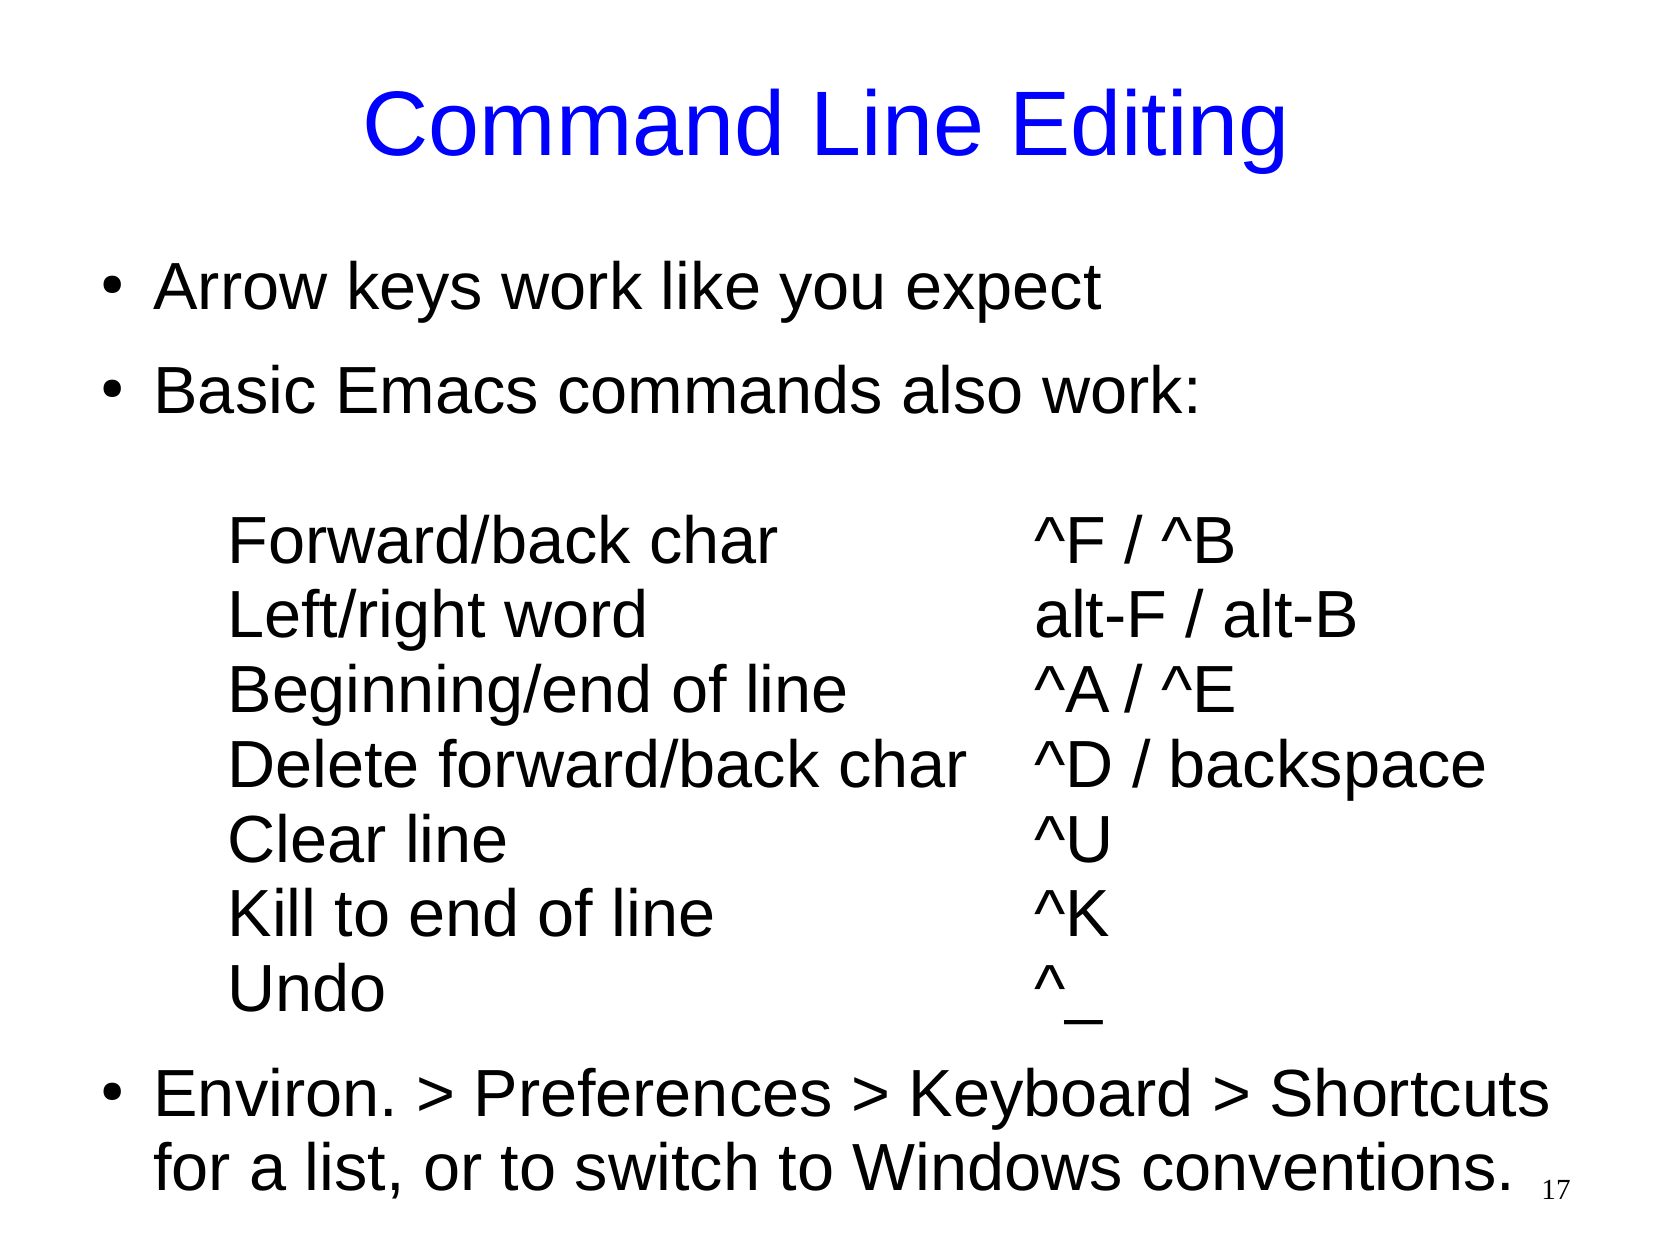

# Command Line Editing
Arrow keys work like you expect
Basic Emacs commands also work:
	Forward/back char	^F / ^B
	Left/right word	alt-F / alt-B
	Beginning/end of line	^A / ^E
	Delete forward/back char	^D / backspace
	Clear line	^U
	Kill to end of line	^K
	Undo	^_
Environ. > Preferences > Keyboard > Shortcuts for a list, or to switch to Windows conventions.
17